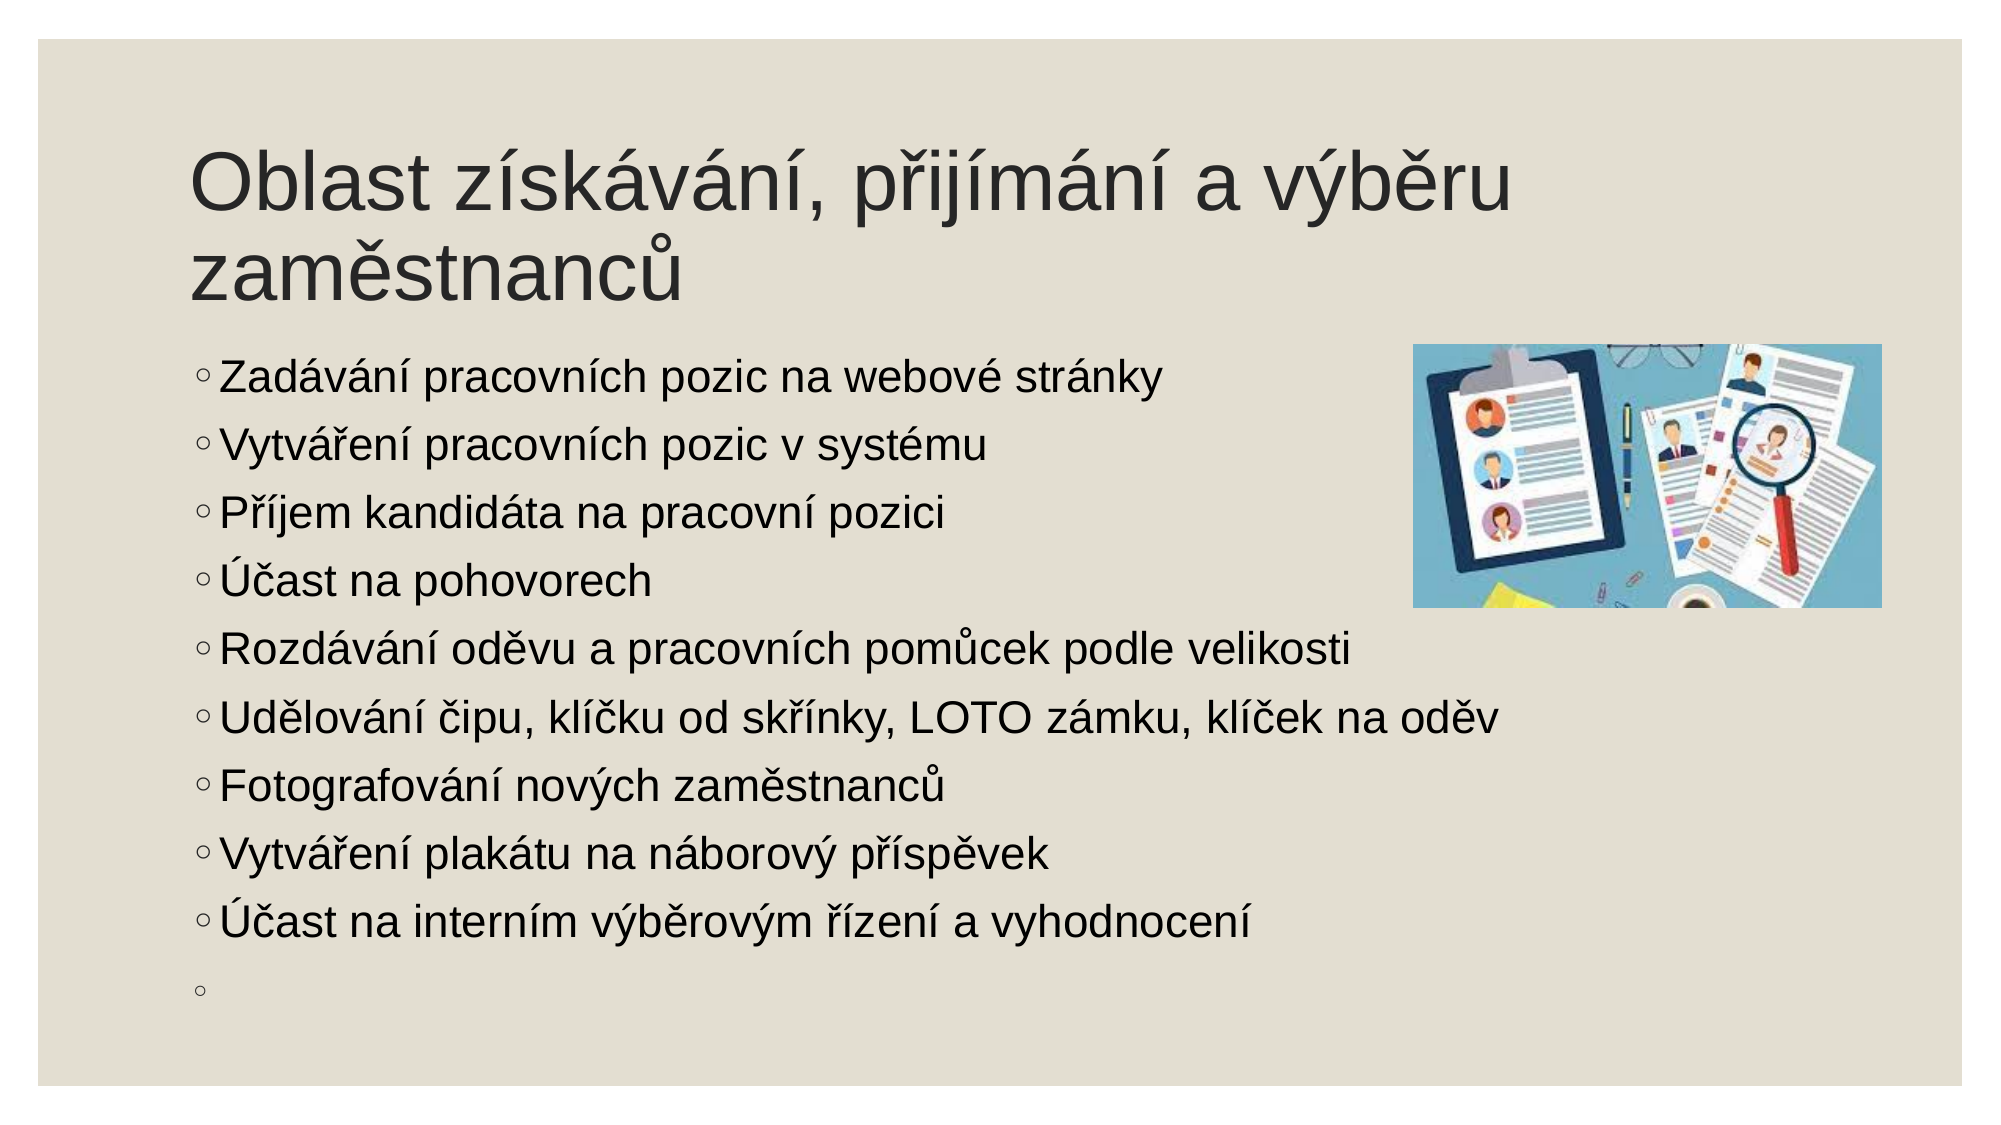

# Oblast získávání, přijímání a výběru zaměstnanců
Zadávání pracovních pozic na webové stránky
Vytváření pracovních pozic v systému
Příjem kandidáta na pracovní pozici
Účast na pohovorech
Rozdávání oděvu a pracovních pomůcek podle velikosti
Udělování čipu, klíčku od skřínky, LOTO zámku, klíček na oděv
Fotografování nových zaměstnanců
Vytváření plakátu na náborový příspěvek
Účast na interním výběrovým řízení a vyhodnocení